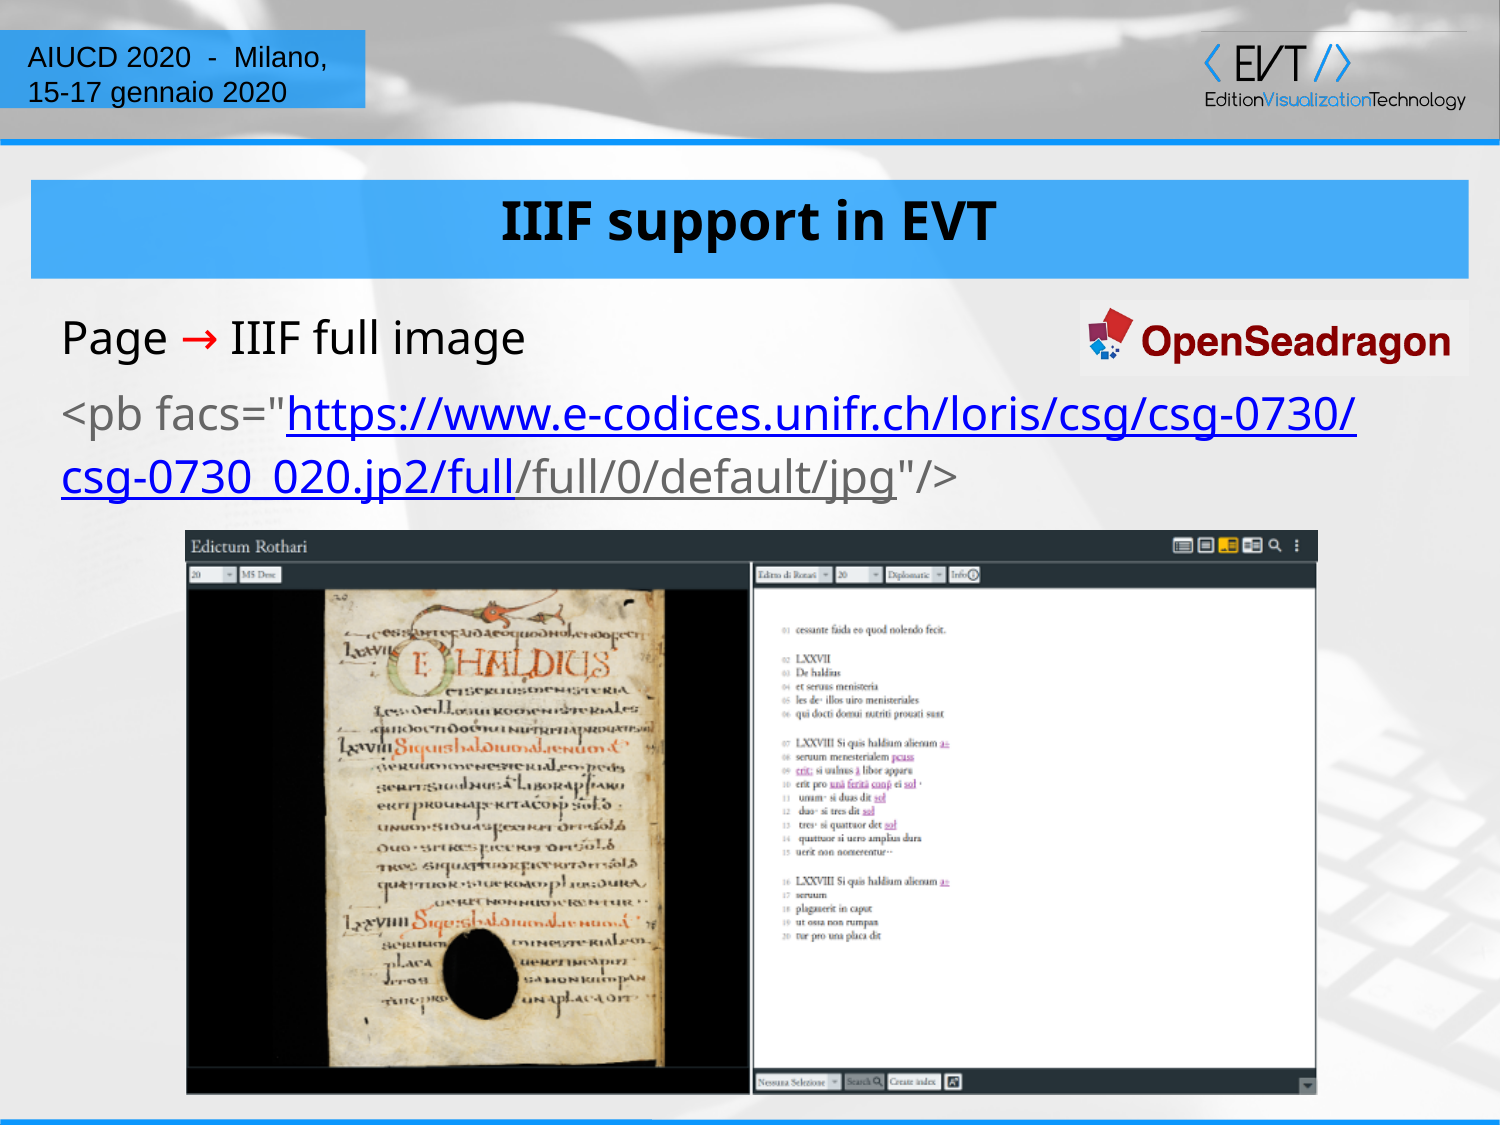

IIIF support in EVT
# Page → IIIF full image
<pb facs="https://www.e-codices.unifr.ch/loris/csg/csg-0730/csg-0730_020.jp2/full/full/0/default/jpg"/>